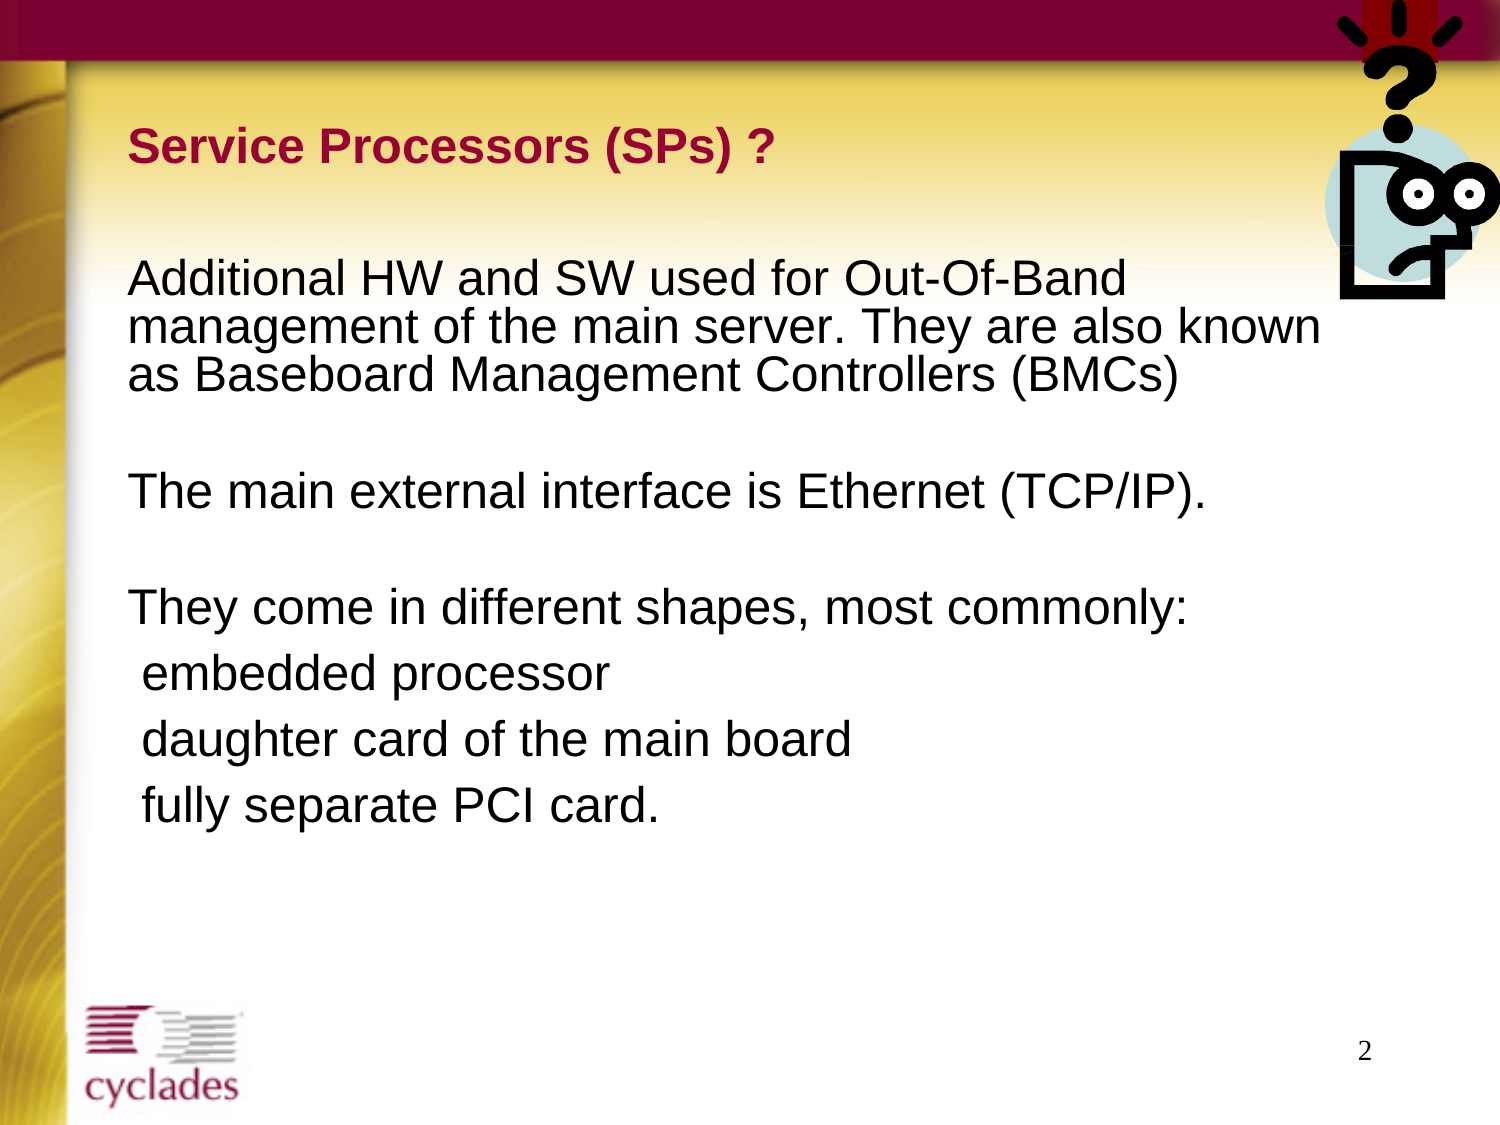

# Service Processors (SPs) ?
Additional HW and SW used for Out-Of-Band management of the main server. They are also known as Baseboard Management Controllers (BMCs)
The main external interface is Ethernet (TCP/IP).
They come in different shapes, most commonly:
 embedded processor
 daughter card of the main board
 fully separate PCI card.